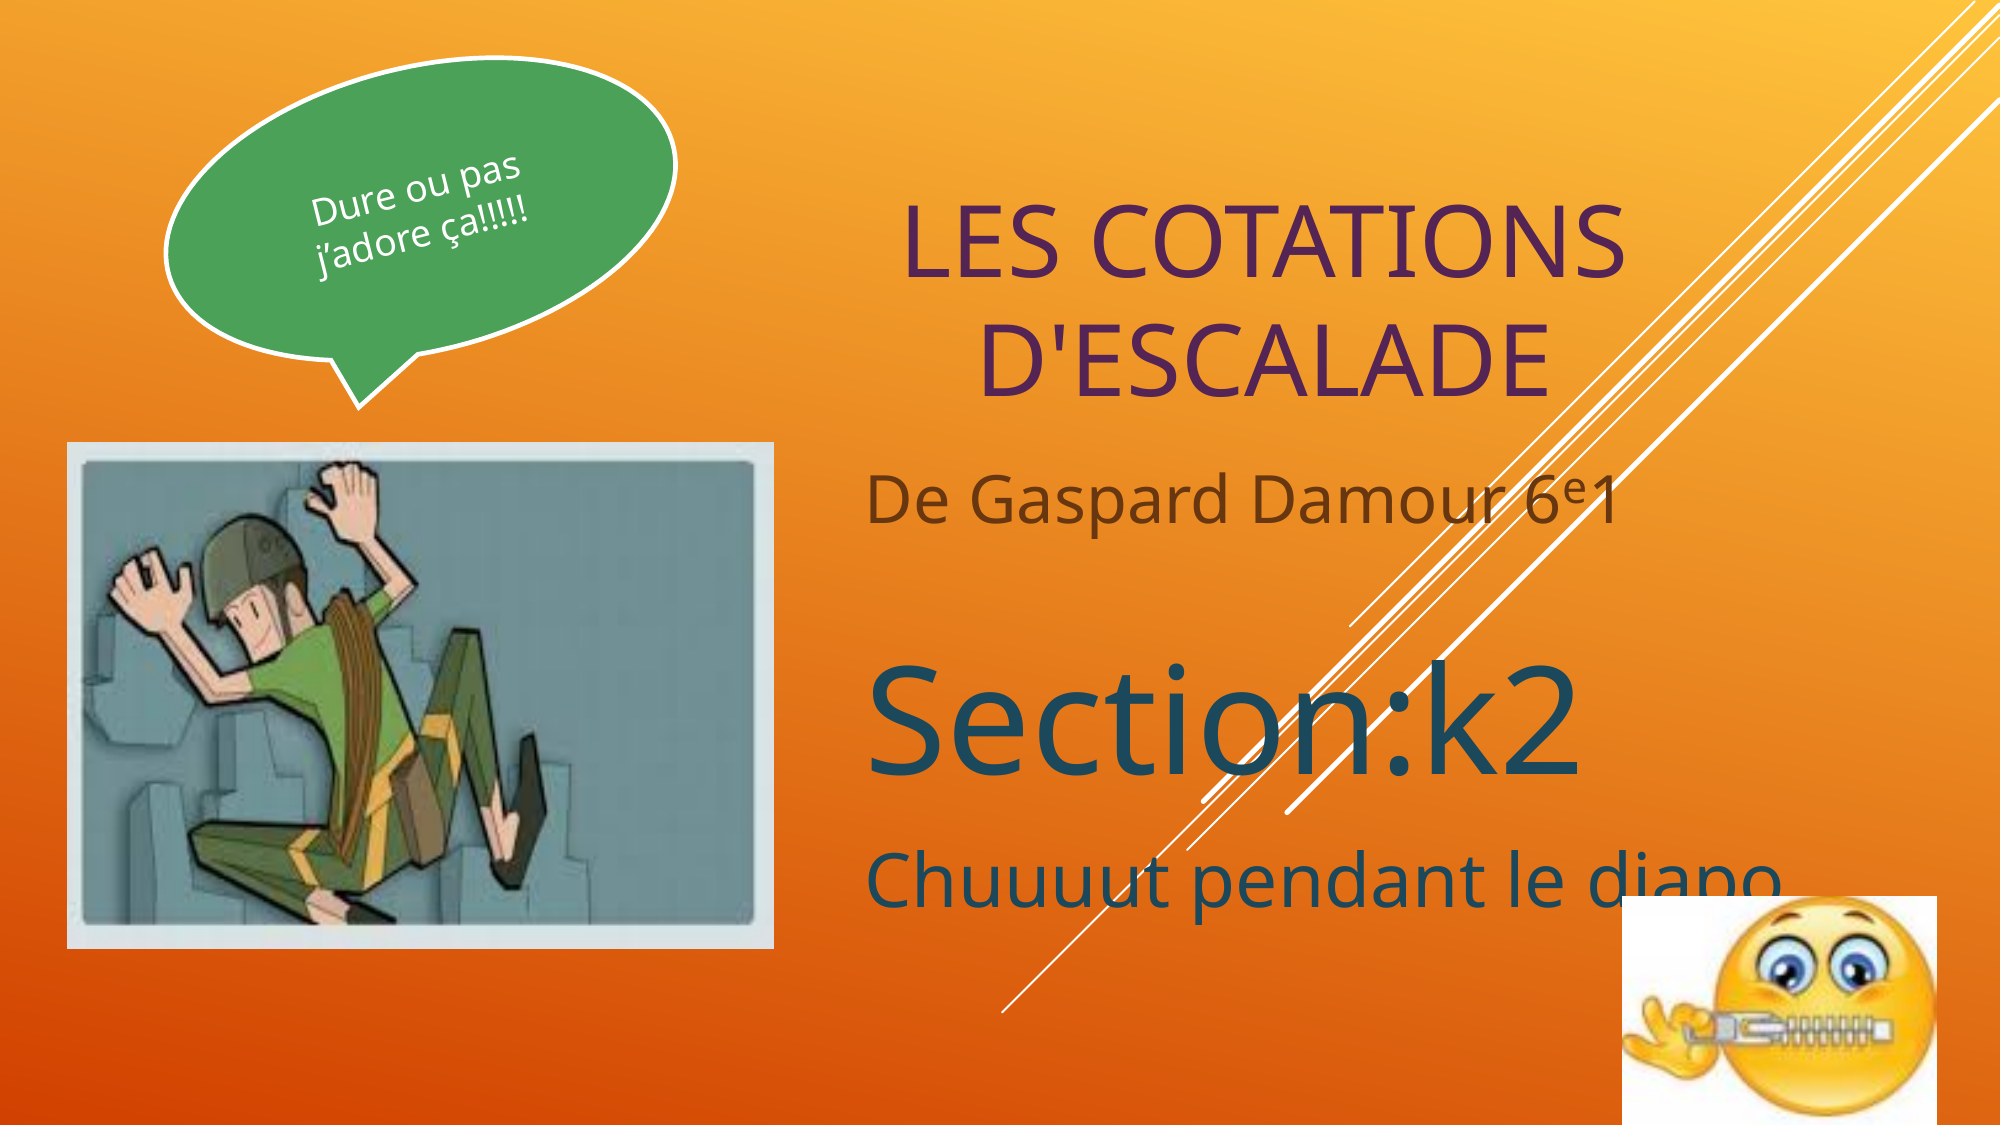

# Les cotations d'escalade
Dure ou pas j’adore ça!!!!!
De Gaspard Damour 6e1
Section:k2
Chuuuut pendant le diapo